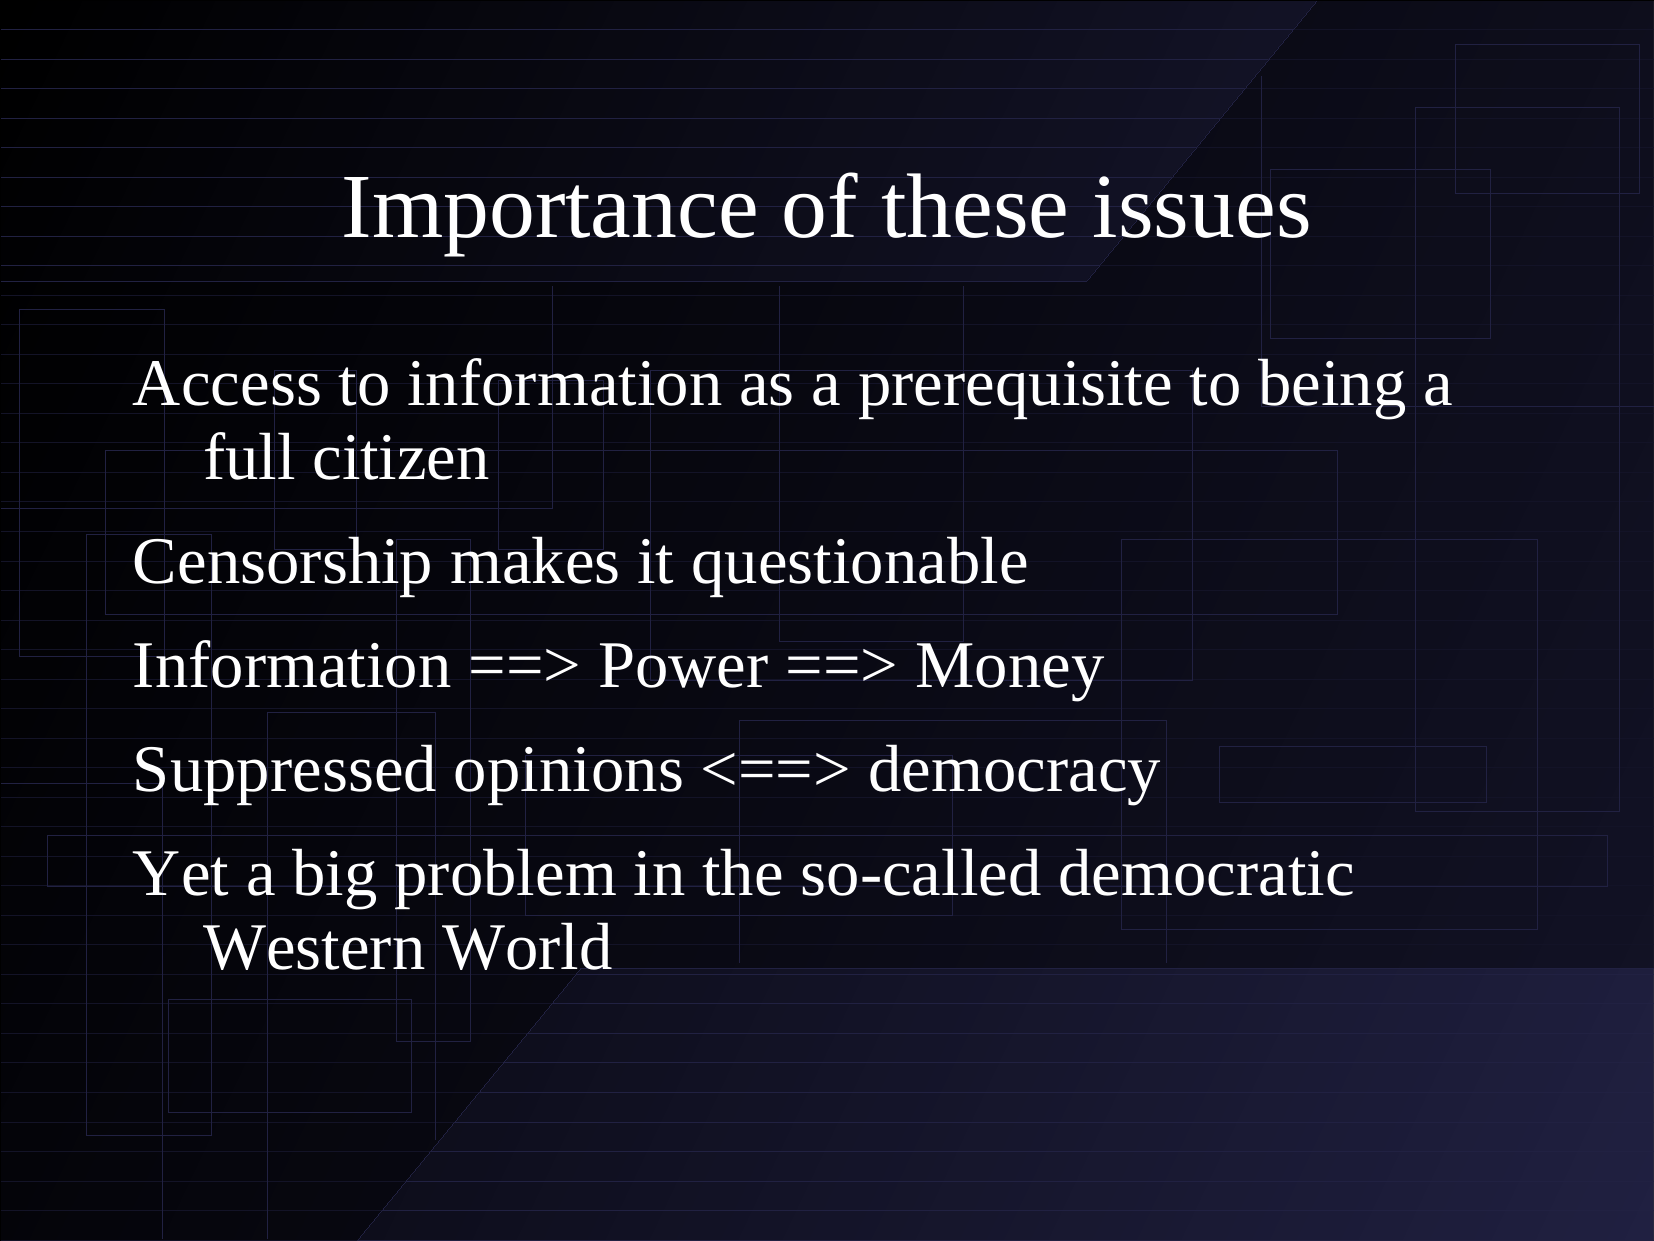

# Importance of these issues
Access to information as a prerequisite to being a full citizen
Censorship makes it questionable
Information ==> Power ==> Money
Suppressed opinions <==> democracy
Yet a big problem in the so-called democratic Western World